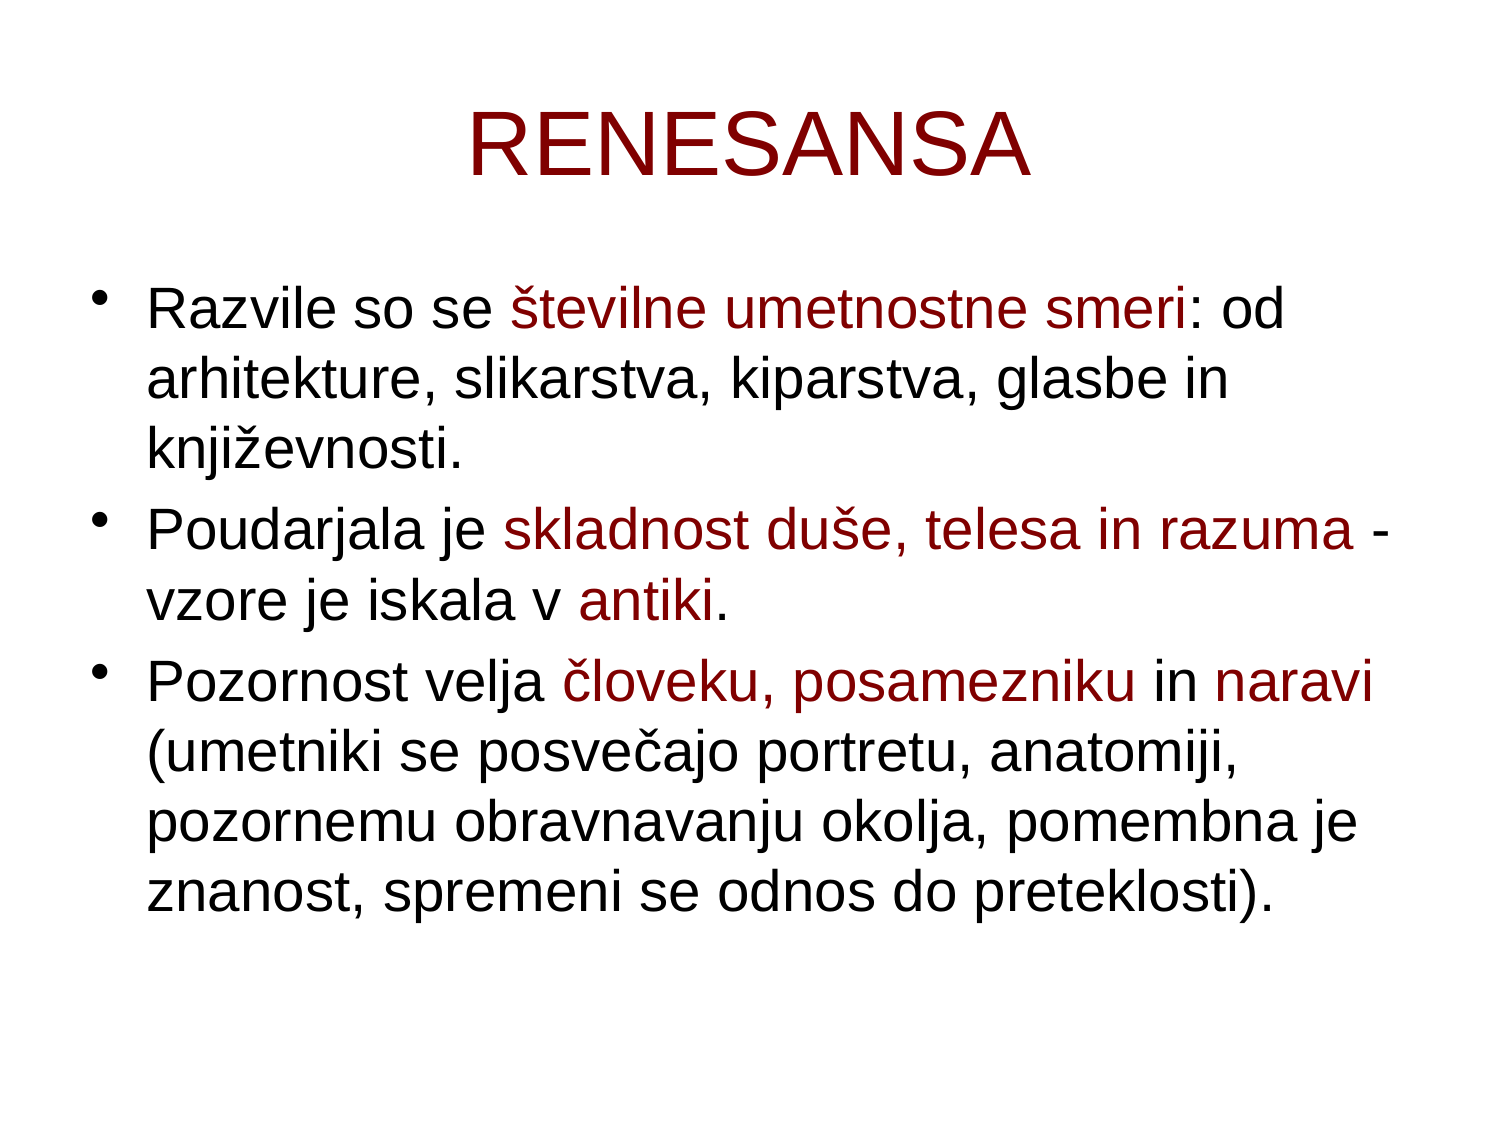

# RENESANSA
Razvile so se številne umetnostne smeri: od arhitekture, slikarstva, kiparstva, glasbe in književnosti.
Poudarjala je skladnost duše, telesa in razuma - vzore je iskala v antiki.
Pozornost velja človeku, posamezniku in naravi (umetniki se posvečajo portretu, anatomiji, pozornemu obravnavanju okolja, pomembna je znanost, spremeni se odnos do preteklosti).